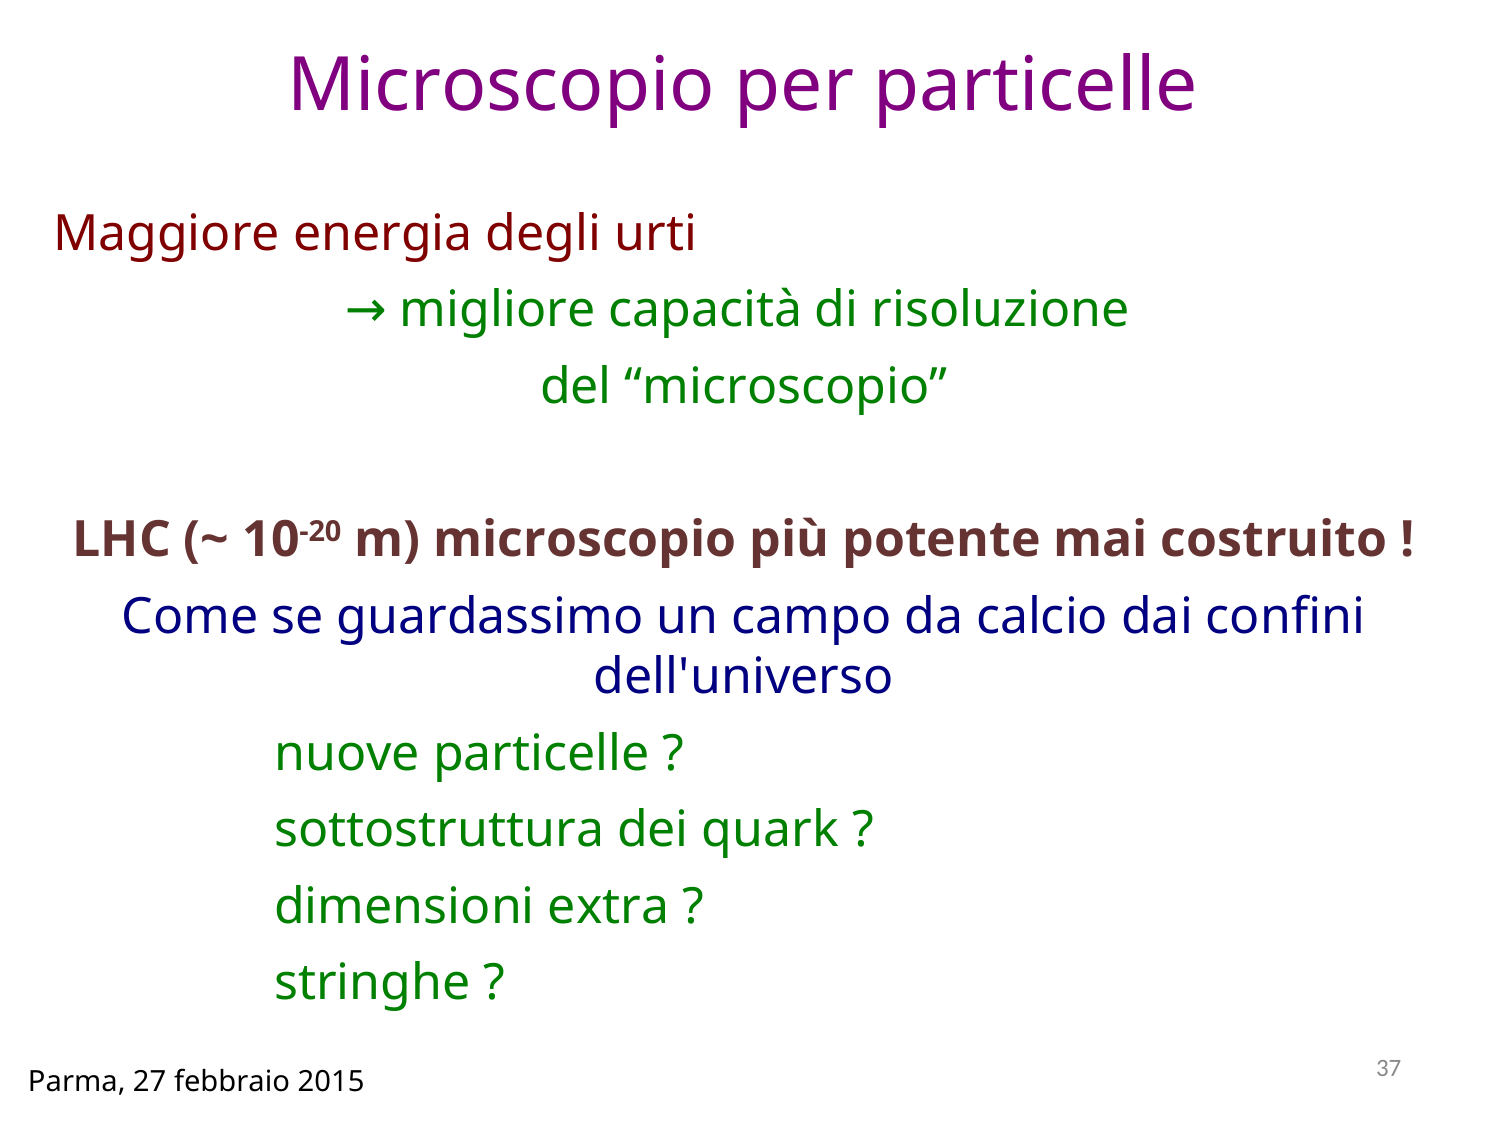

Microscopio per particelle
Maggiore energia degli urti
→ migliore capacità di risoluzione
del “microscopio”
LHC (~ 10-20 m) microscopio più potente mai costruito !
Come se guardassimo un campo da calcio dai confini dell'universo
 nuove particelle ?
 sottostruttura dei quark ?
 dimensioni extra ?
 stringhe ?
37